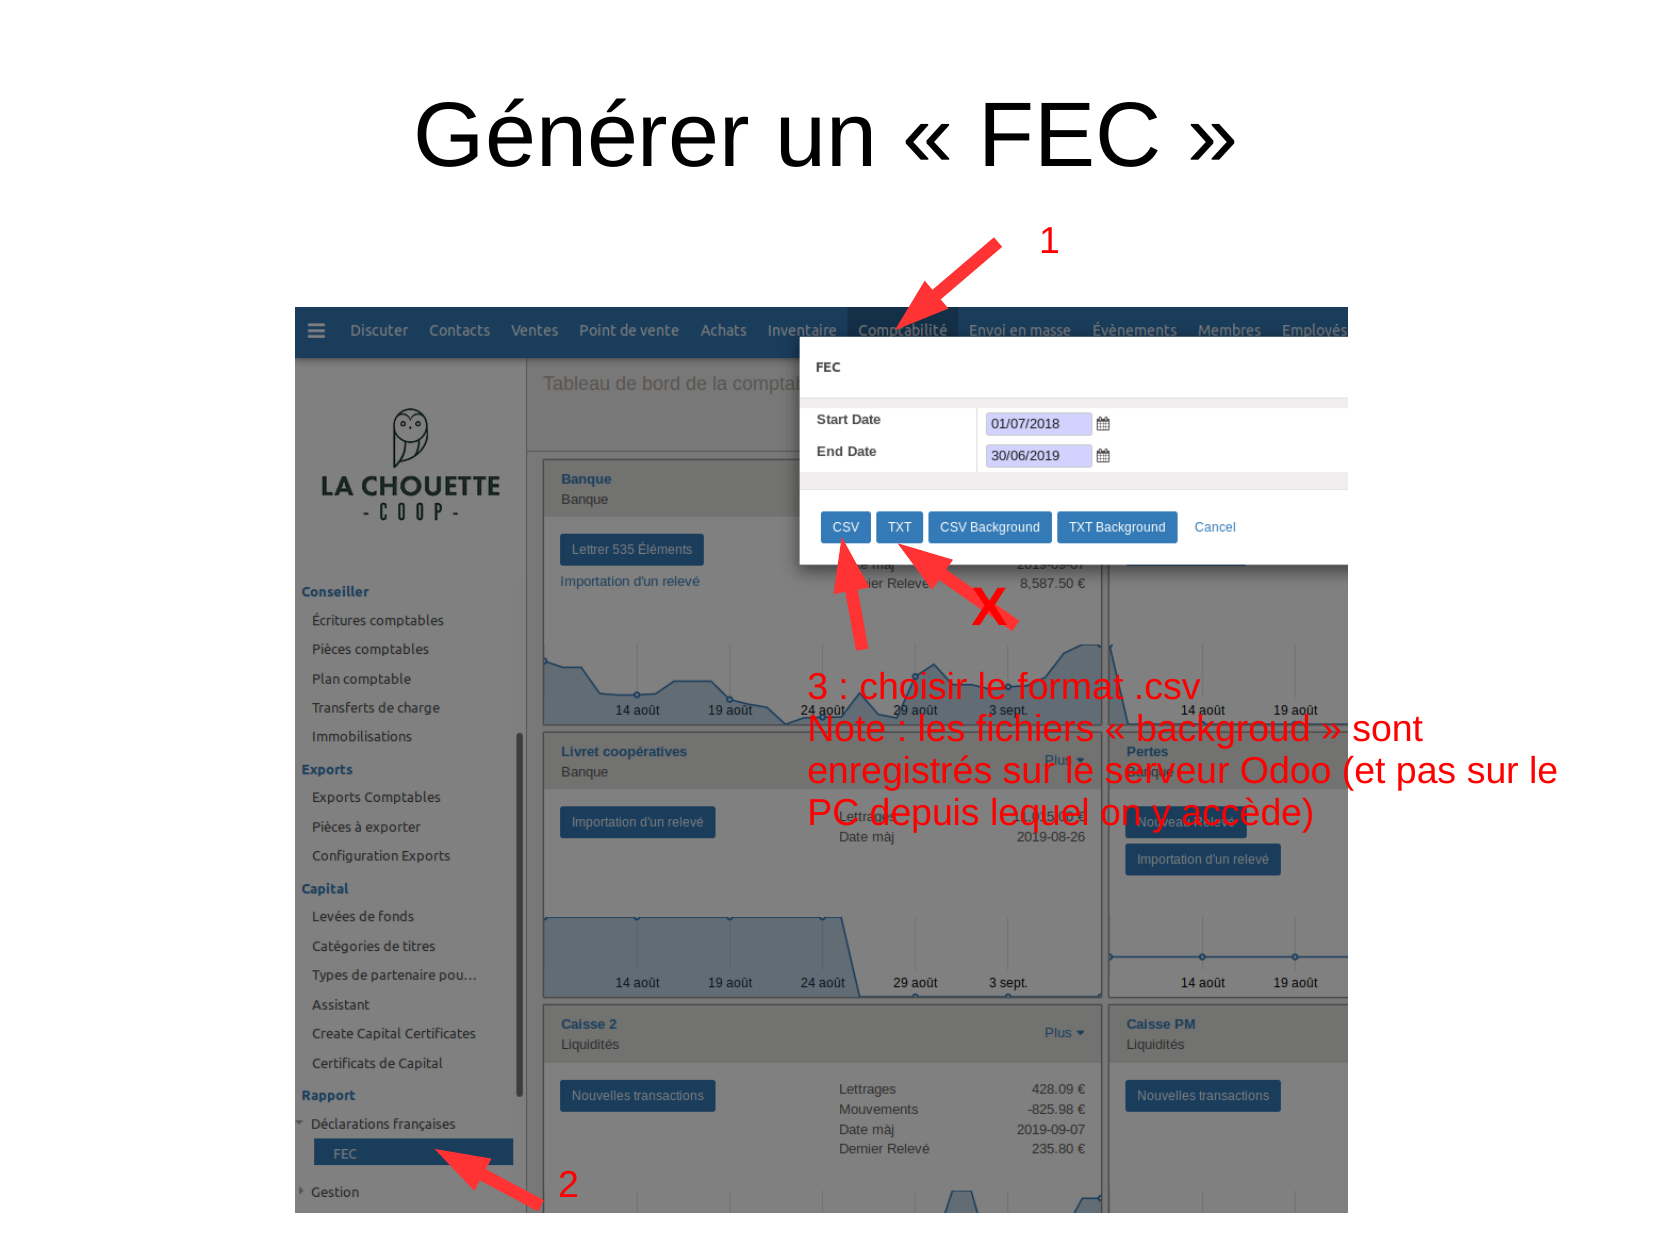

# Générer un « FEC »
1
X
3 : choisir le format .csv
Note : les fichiers « backgroud » sont enregistrés sur le serveur Odoo (et pas sur le PC depuis lequel on y accède)
2